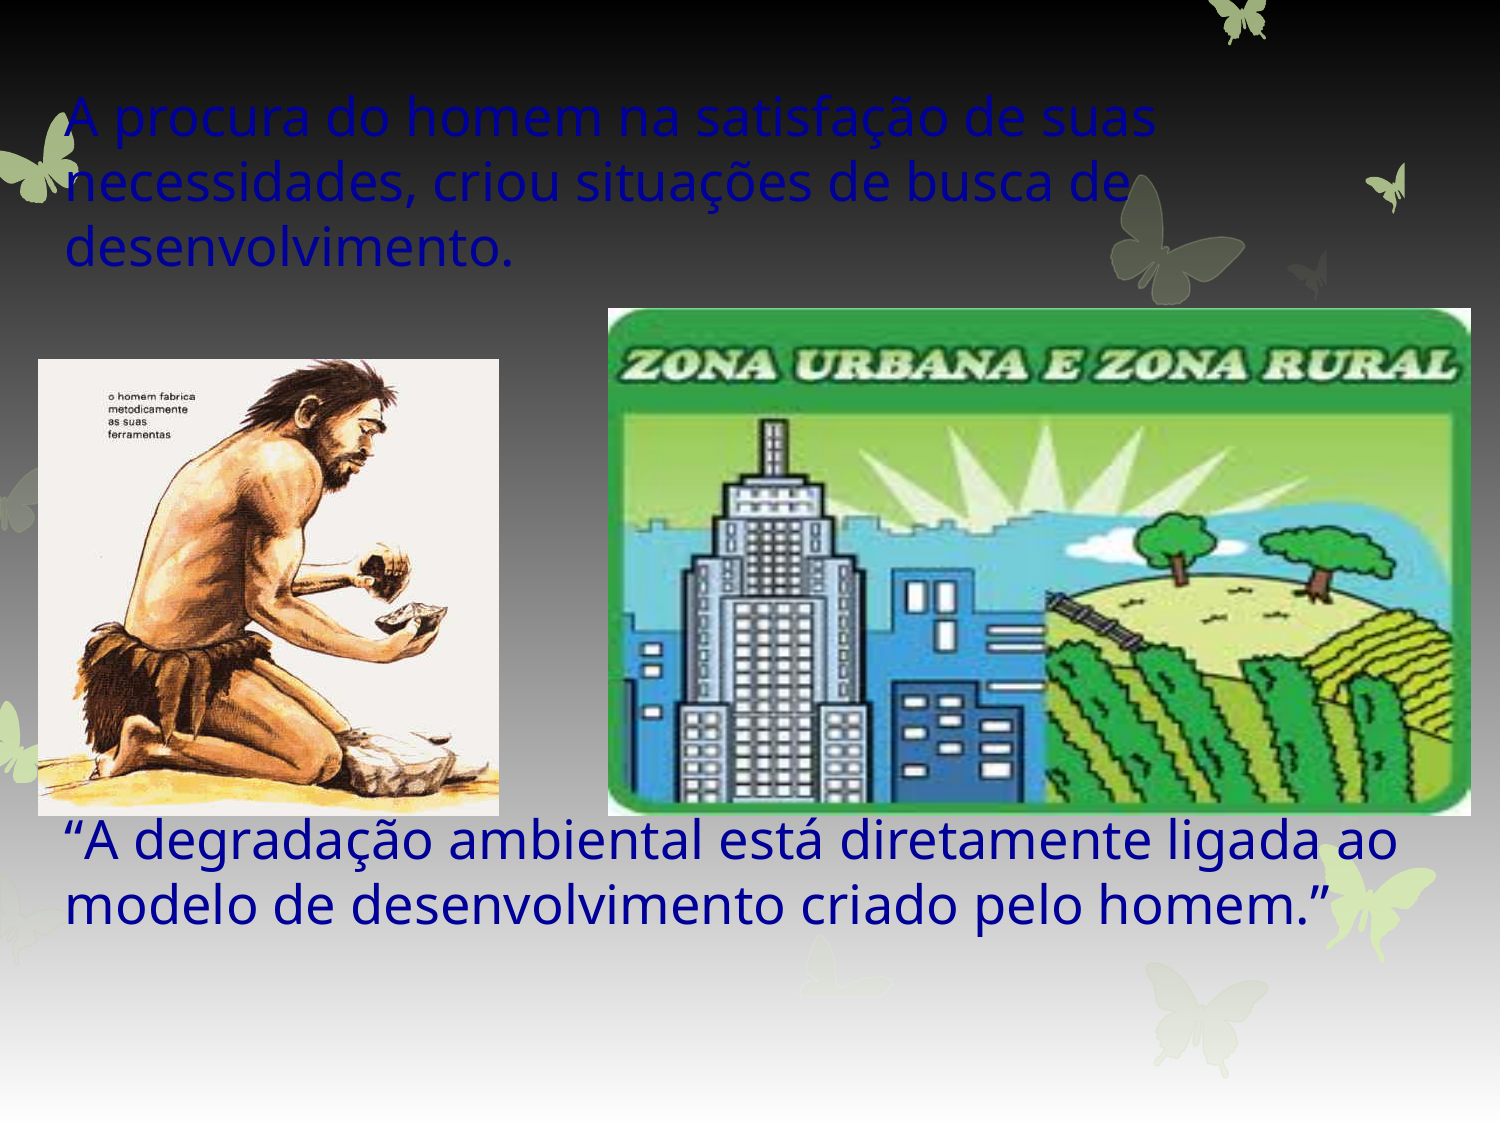

A procura do homem na satisfação de suas necessidades, criou situações de busca de desenvolvimento.
“A degradação ambiental está diretamente ligada ao modelo de desenvolvimento criado pelo homem.”